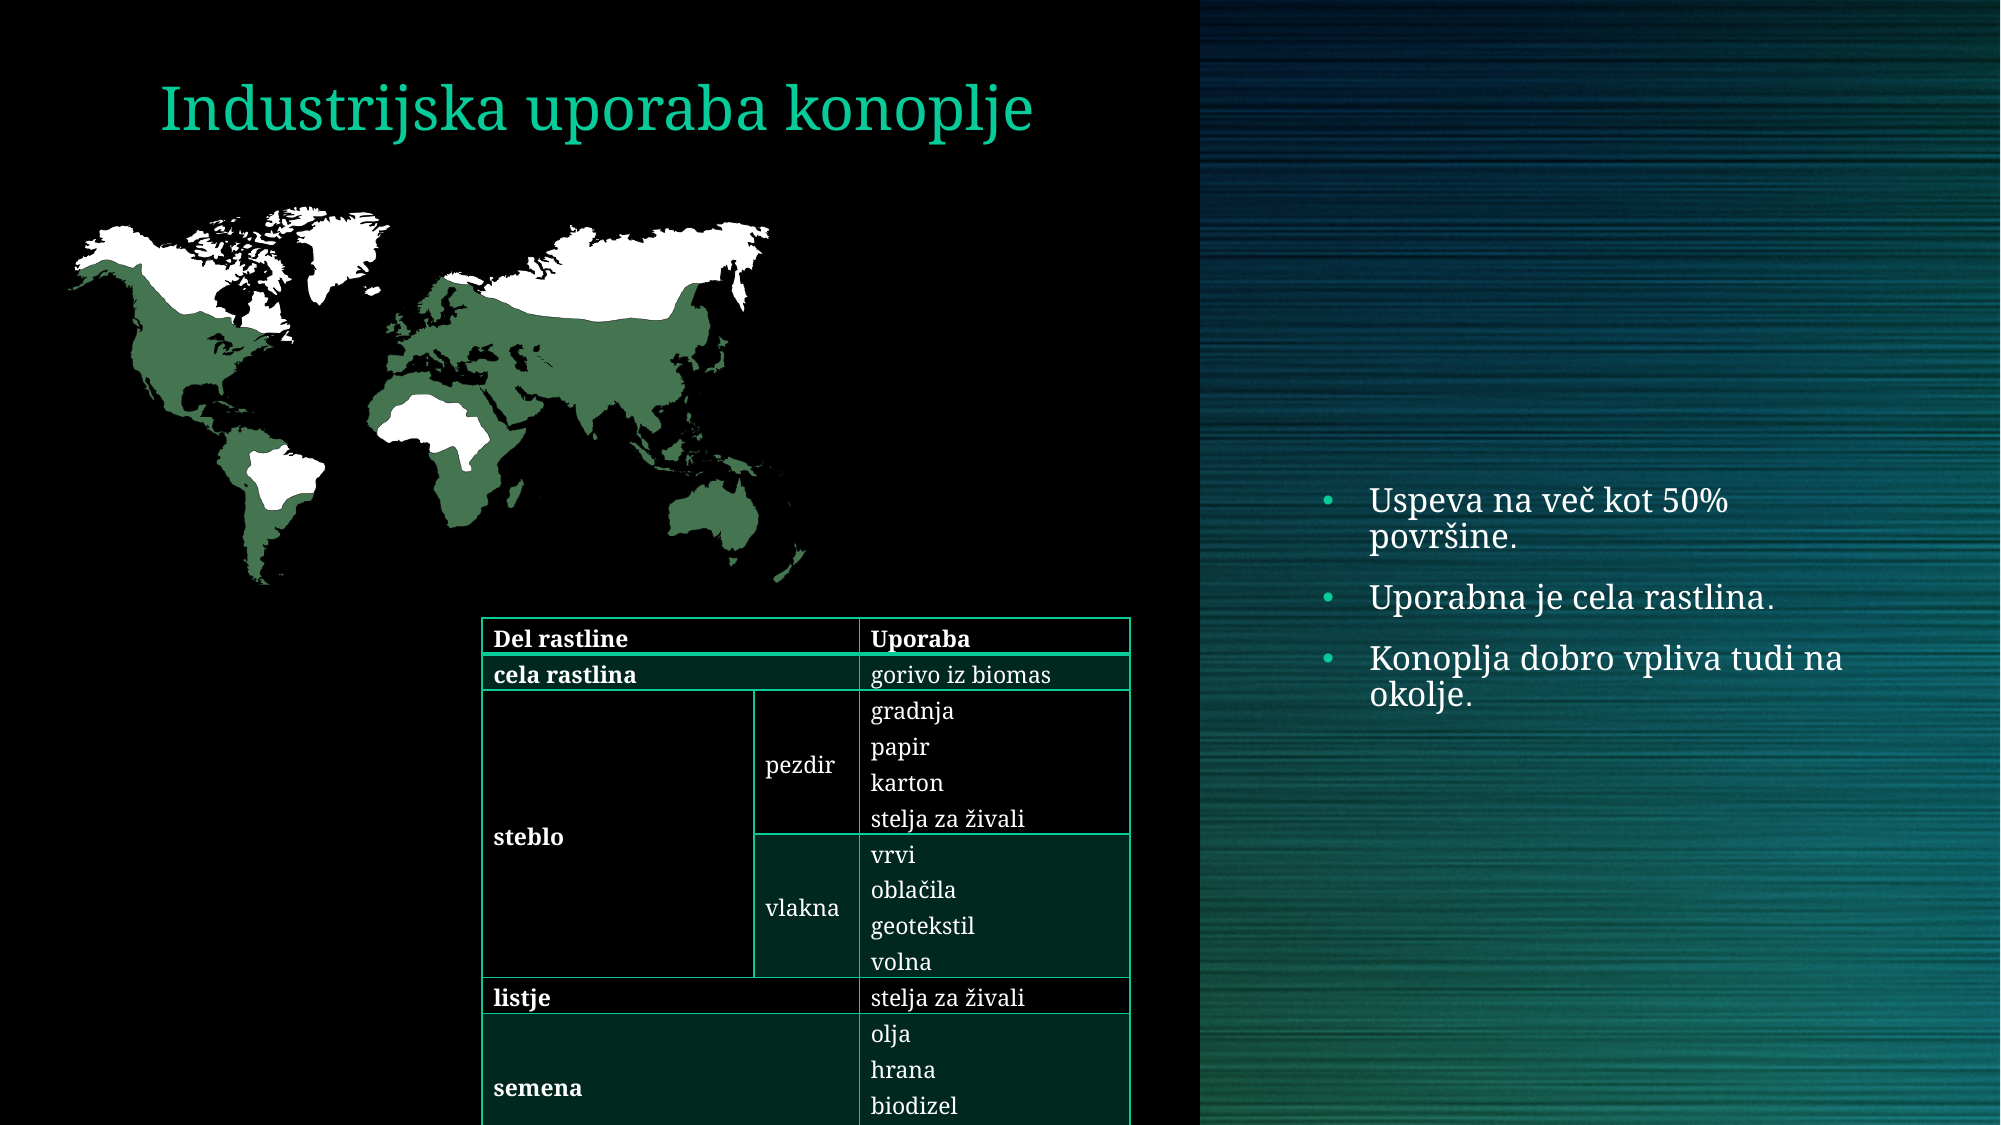

# Industrijska uporaba konoplje
Uspeva na več kot 50% površine.
Uporabna je cela rastlina.
Konoplja dobro vpliva tudi na okolje.
| Del rastline | | Uporaba |
| --- | --- | --- |
| cela rastlina | | gorivo iz biomas |
| steblo | pezdir | gradnja papir karton stelja za živali |
| | vlakna | vrvi oblačila geotekstil volna |
| listje | | stelja za živali |
| semena | | olja hrana biodizel hrana za živali |